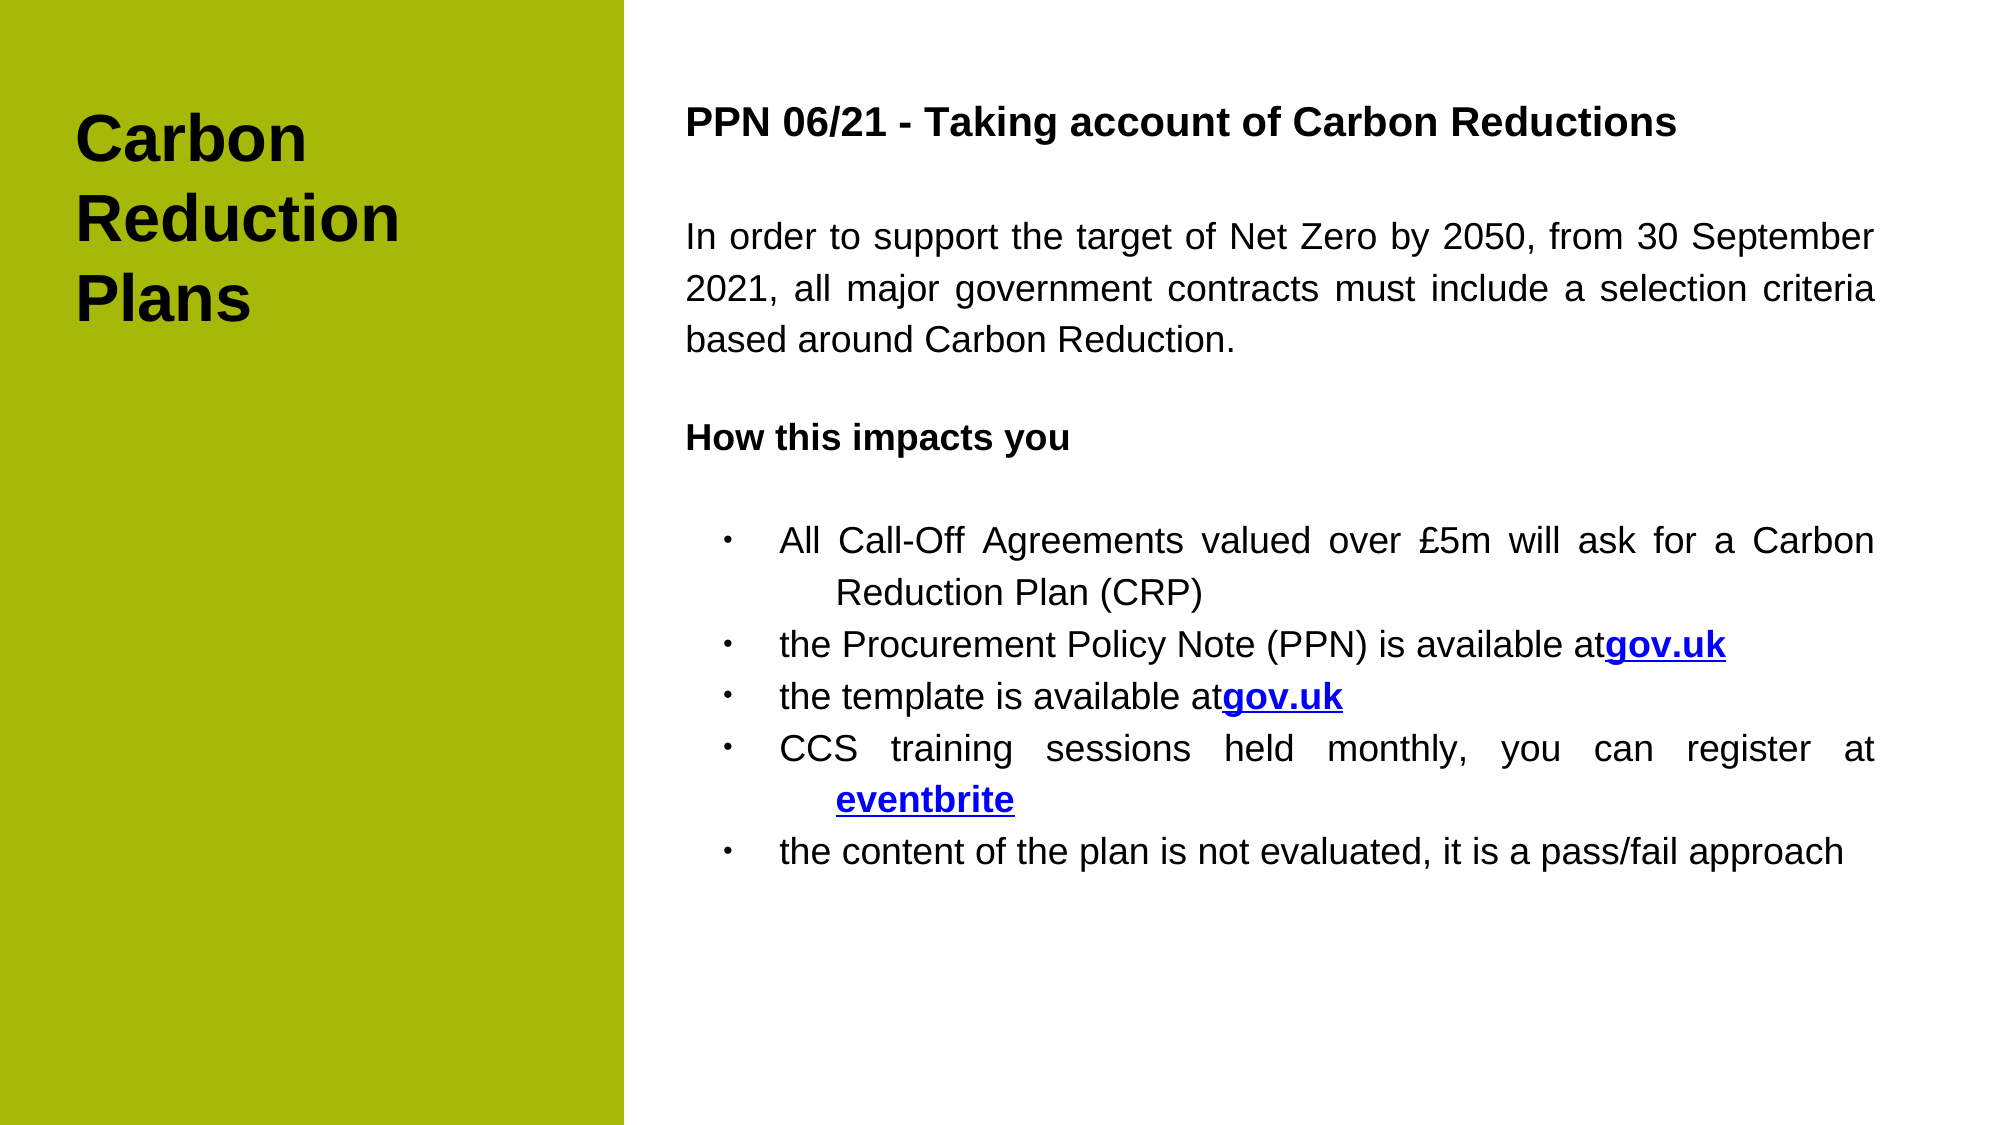

Carbon Reduction Plans
# PPN 06/21 - Taking account of Carbon Reductions
In order to support the target of Net Zero by 2050, from 30 September 2021, all major government contracts must include a selection criteria based around Carbon Reduction.
How this impacts you
All Call-Off Agreements valued over £5m will ask for a Carbon Reduction Plan (CRP)
the Procurement Policy Note (PPN) is available atgov.uk
the template is available atgov.uk
CCS training sessions held monthly, you can register ateventbrite
the content of the plan is not evaluated, it is a pass/fail approach